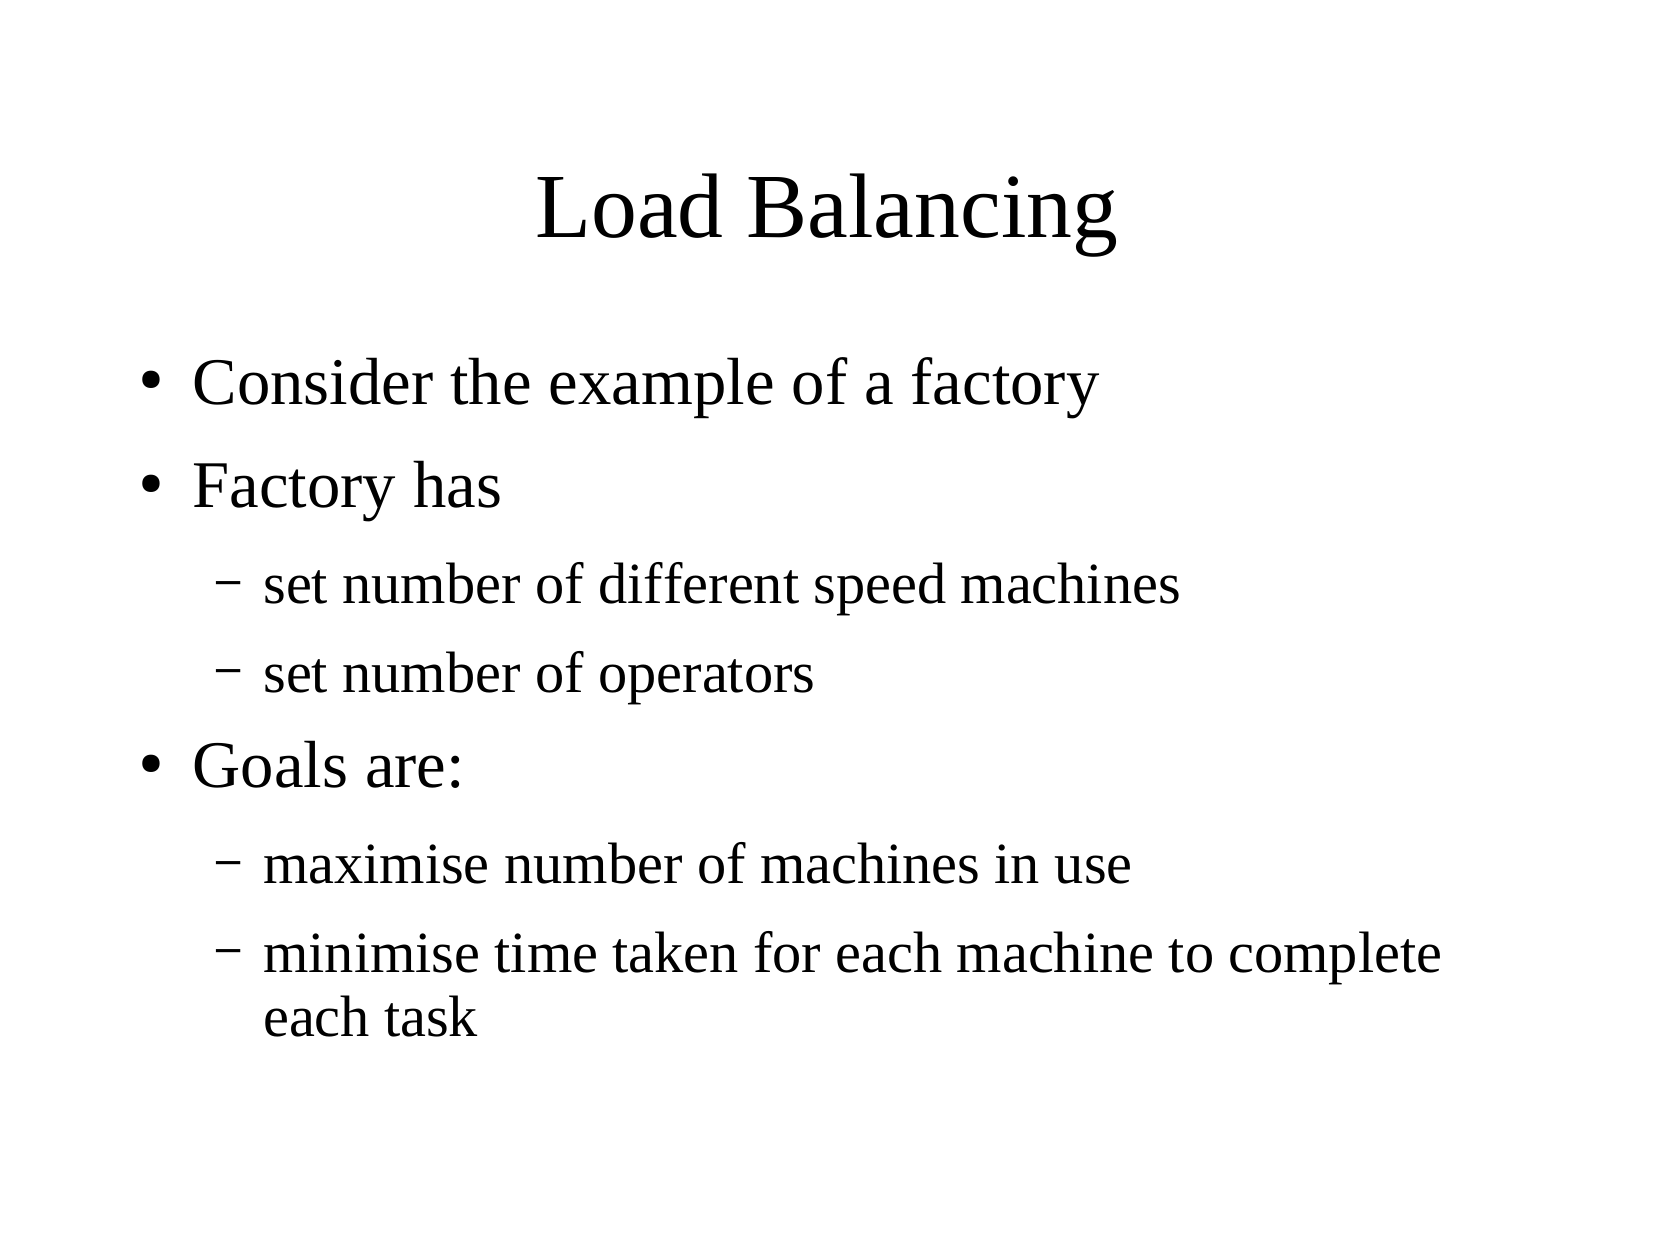

# Load Balancing
Consider the example of a factory
Factory has
set number of different speed machines
set number of operators
Goals are:
maximise number of machines in use
minimise time taken for each machine to complete each task